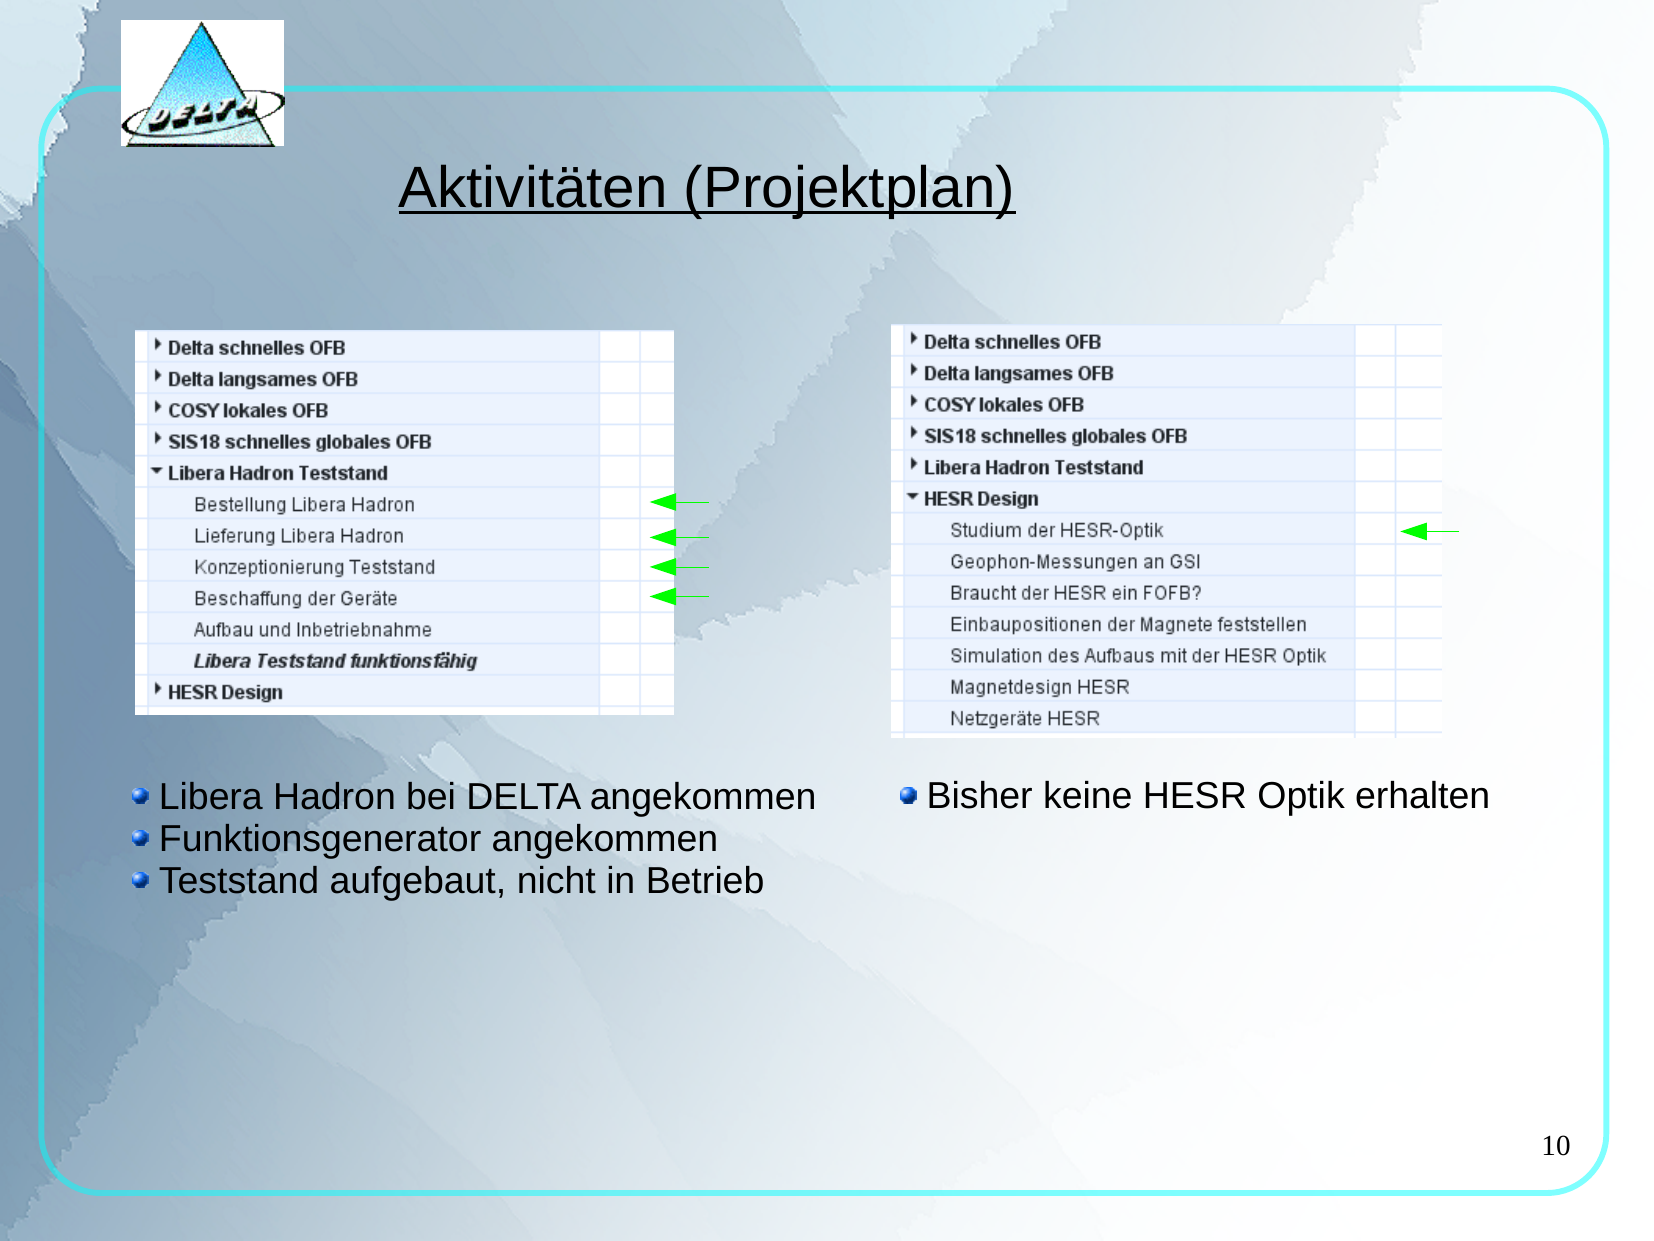

Aktivitäten (Projektplan)
 Bisher keine HESR Optik erhalten
 Libera Hadron bei DELTA angekommen
 Funktionsgenerator angekommen
 Teststand aufgebaut, nicht in Betrieb
10